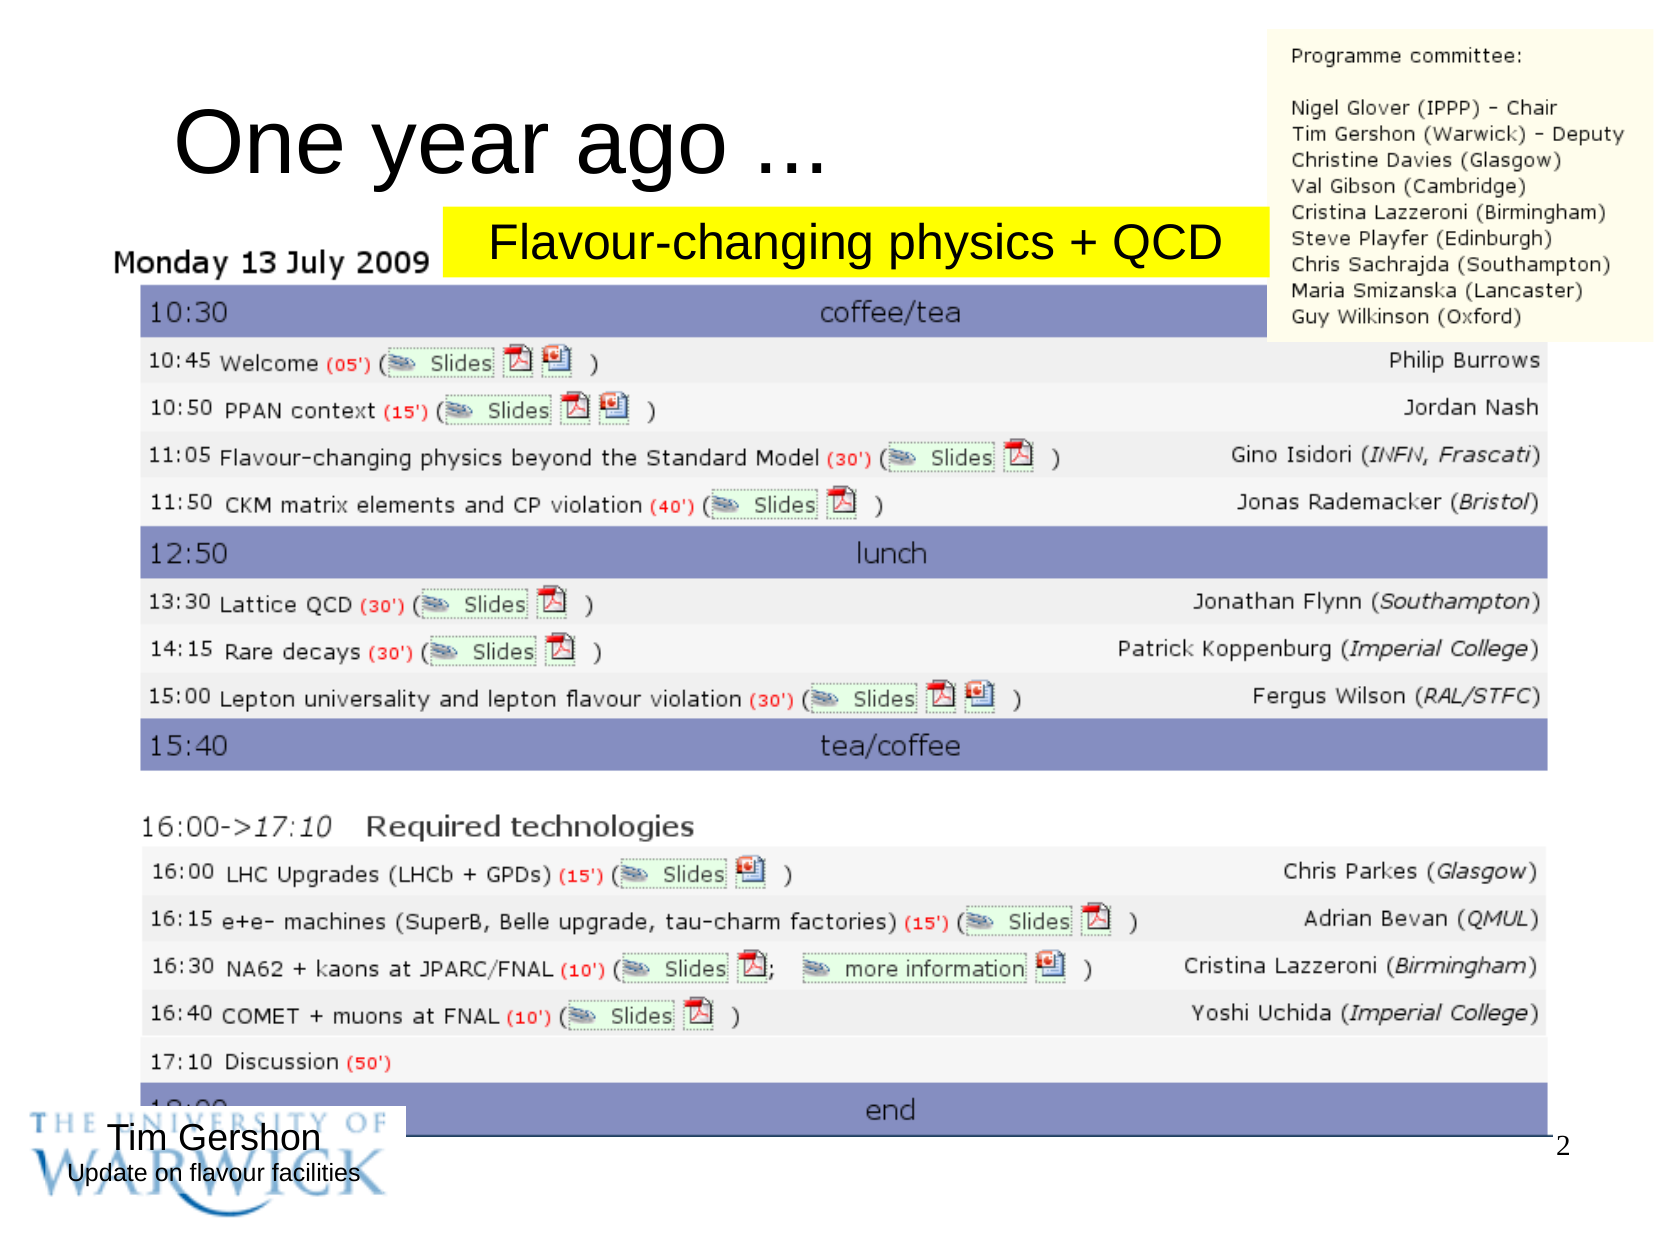

One year ago ...
Flavour-changing physics + QCD
Tim Gershon
Update on flavour facilities
2